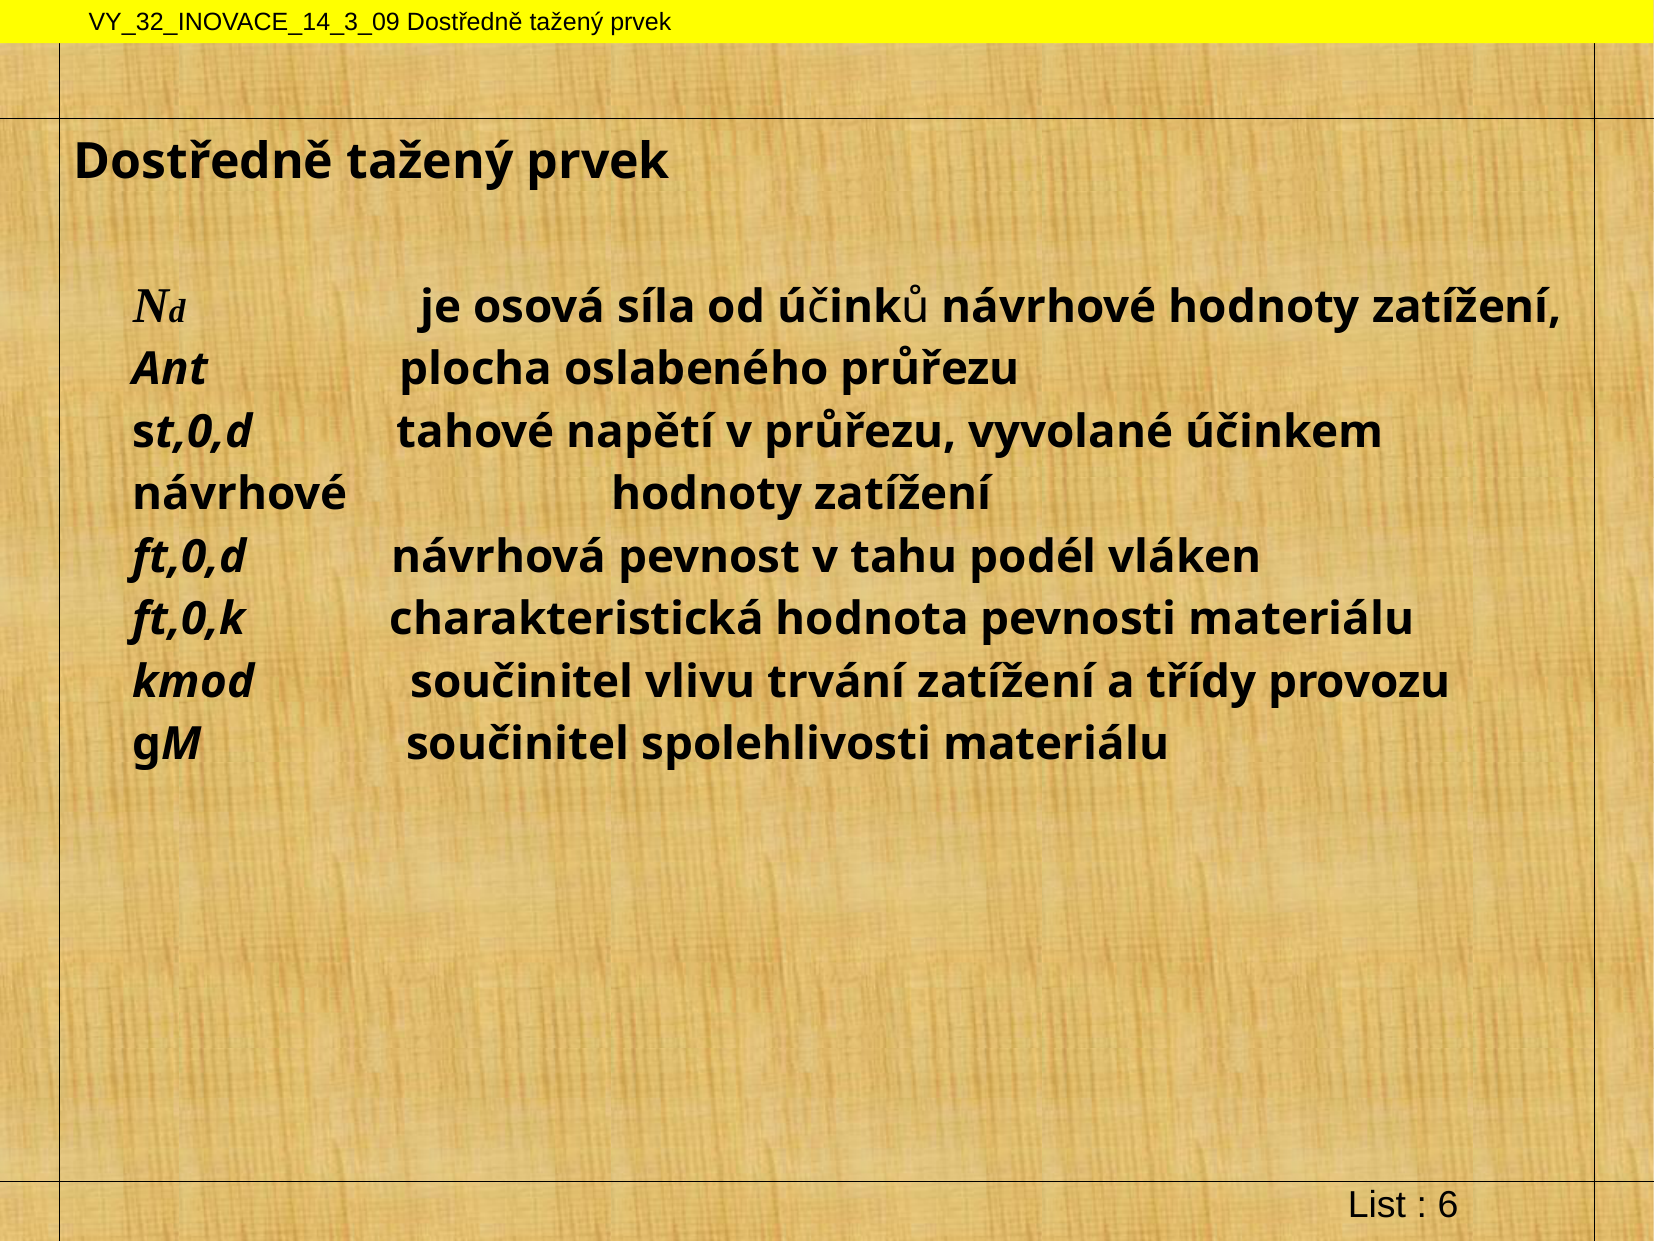

VY_32_INOVACE_14_3_09 Dostředně tažený prvek
Dostředně tažený prvek
Nd je osová síla od účinků návrhové hodnoty zatížení,
Ant plocha oslabeného průřezu
st,0,d tahové napětí v průřezu, vyvolané účinkem návrhové hodnoty zatížení
ft,0,d návrhová pevnost v tahu podél vláken
ft,0,k charakteristická hodnota pevnosti materiálu
kmod součinitel vlivu trvání zatížení a třídy provozu
gM součinitel spolehlivosti materiálu
List :